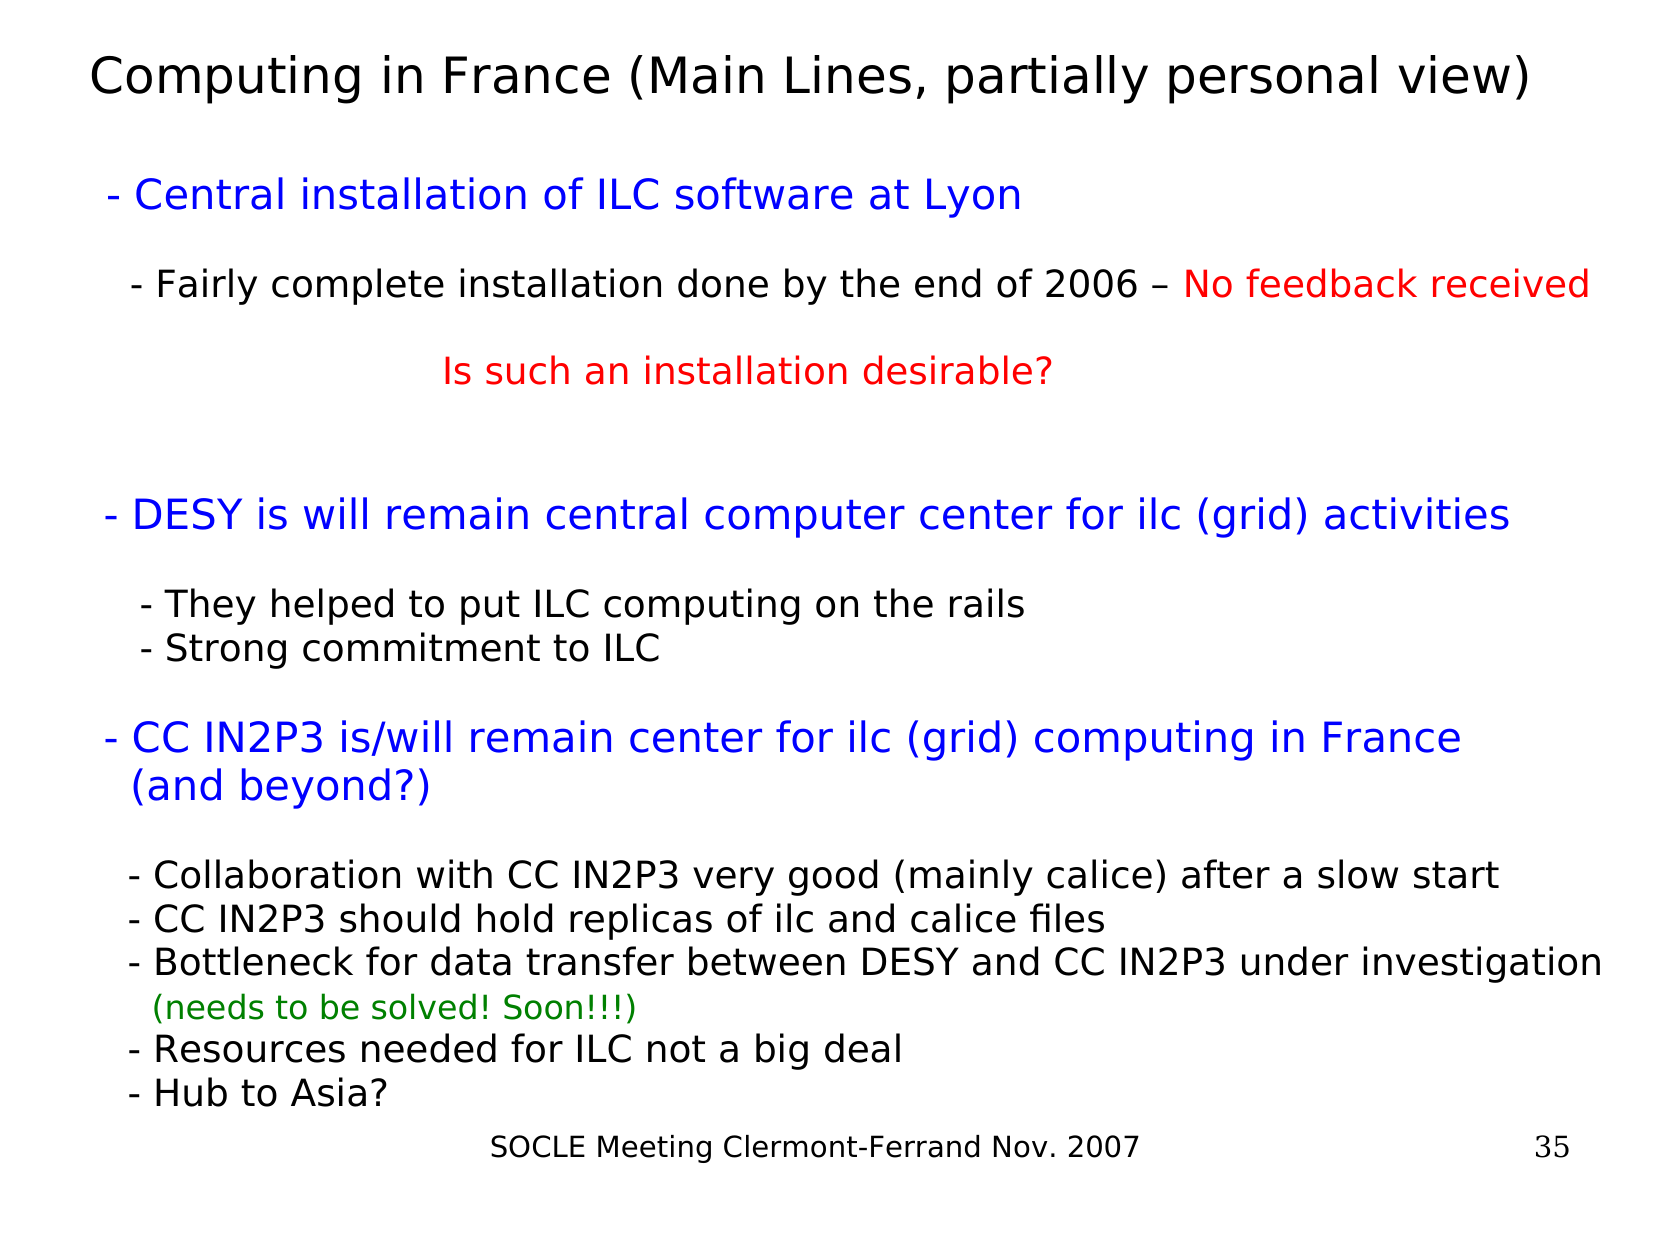

Computing in France (Main Lines, partially personal view)
- Central installation of ILC software at Lyon
 - Fairly complete installation done by the end of 2006 – No feedback received
 Is such an installation desirable?
- DESY is will remain central computer center for ilc (grid) activities
 - They helped to put ILC computing on the rails
 - Strong commitment to ILC
- CC IN2P3 is/will remain center for ilc (grid) computing in France
 (and beyond?)
 - Collaboration with CC IN2P3 very good (mainly calice) after a slow start
 - CC IN2P3 should hold replicas of ilc and calice files
 - Bottleneck for data transfer between DESY and CC IN2P3 under investigation
 (needs to be solved! Soon!!!)
 - Resources needed for ILC not a big deal
 - Hub to Asia?
35